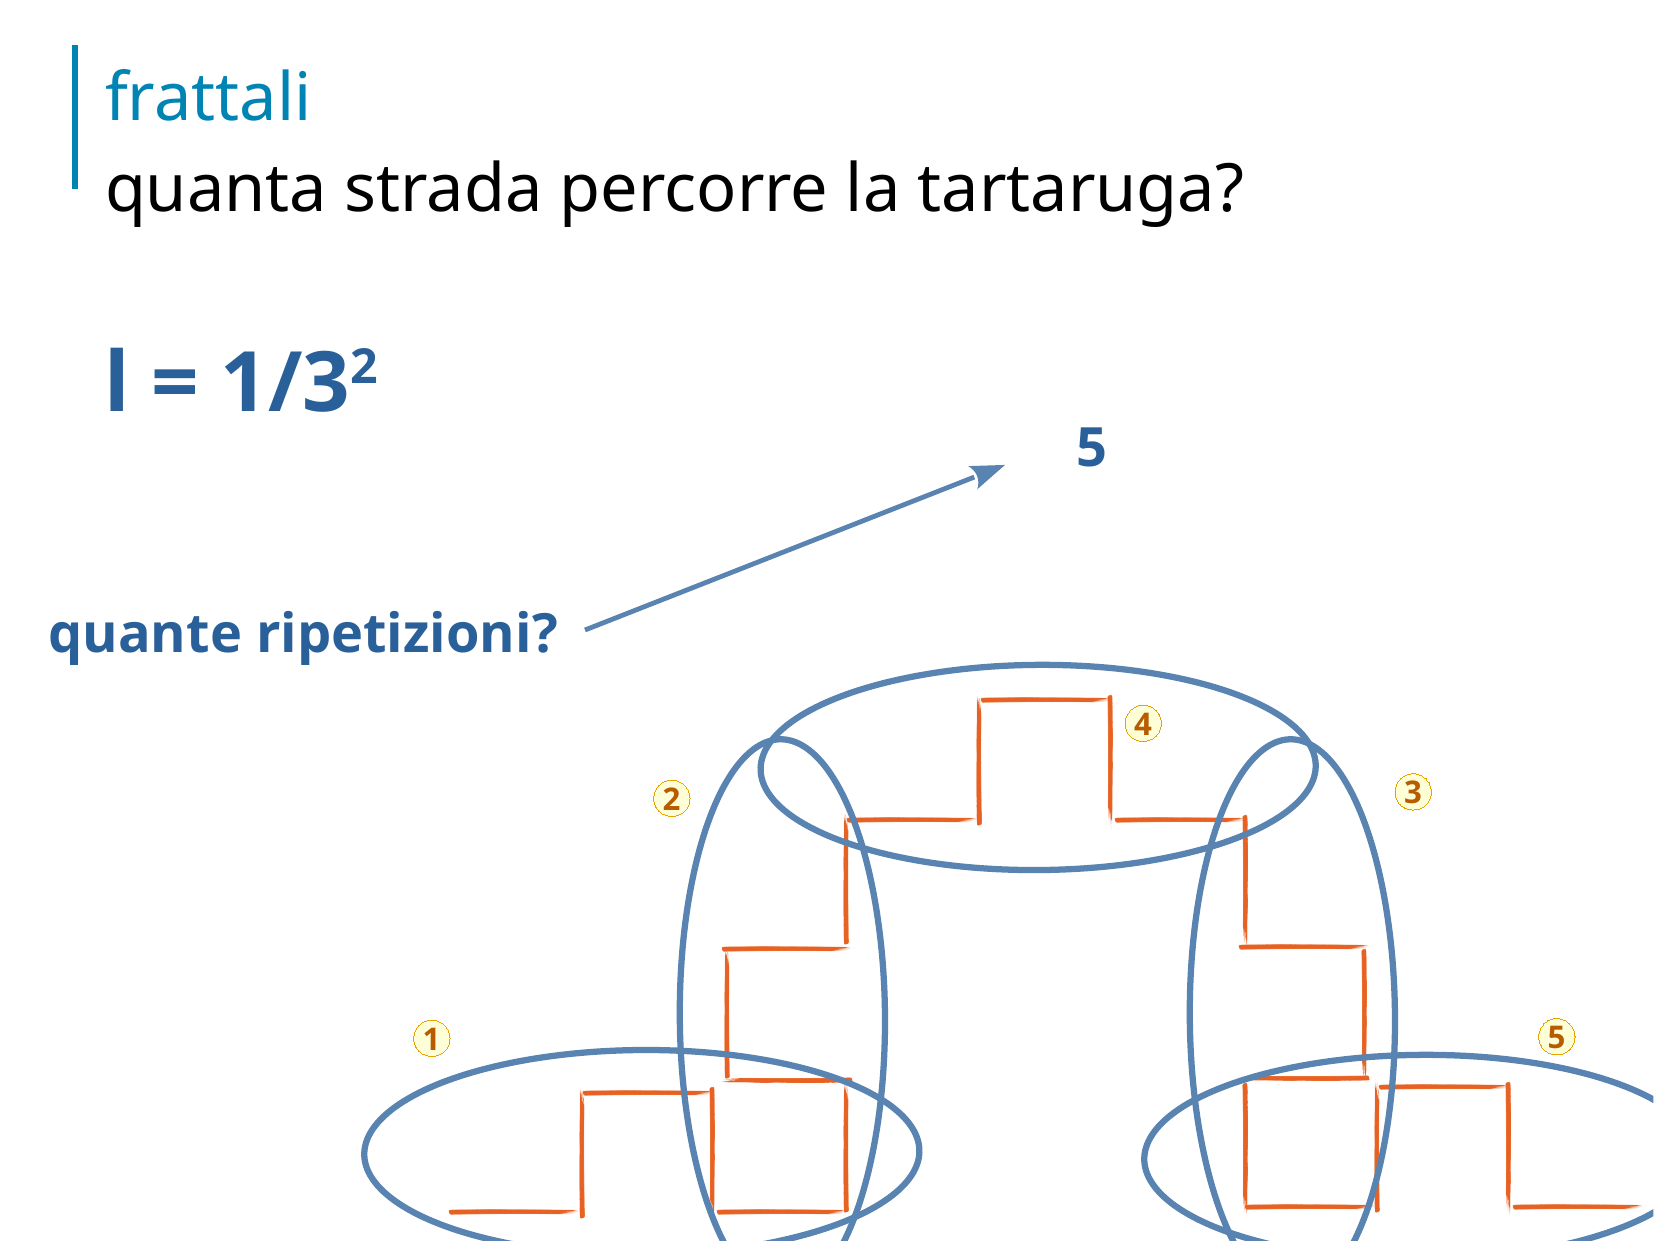

# frattali quanta strada percorre la tartaruga?
l = 1/32
5
quante ripetizioni?
4
3
2
5
1